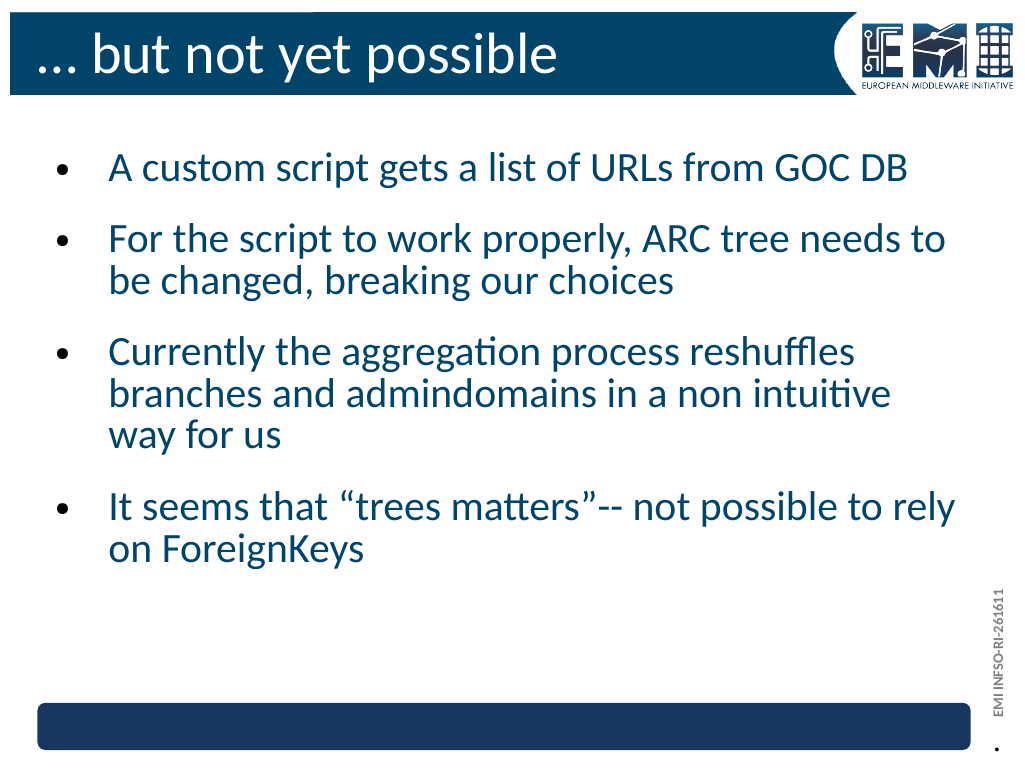

# … but not yet possible
A custom script gets a list of URLs from GOC DB
For the script to work properly, ARC tree needs to be changed, breaking our choices
Currently the aggregation process reshuffles branches and admindomains in a non intuitive way for us
It seems that “trees matters”-- not possible to rely on ForeignKeys